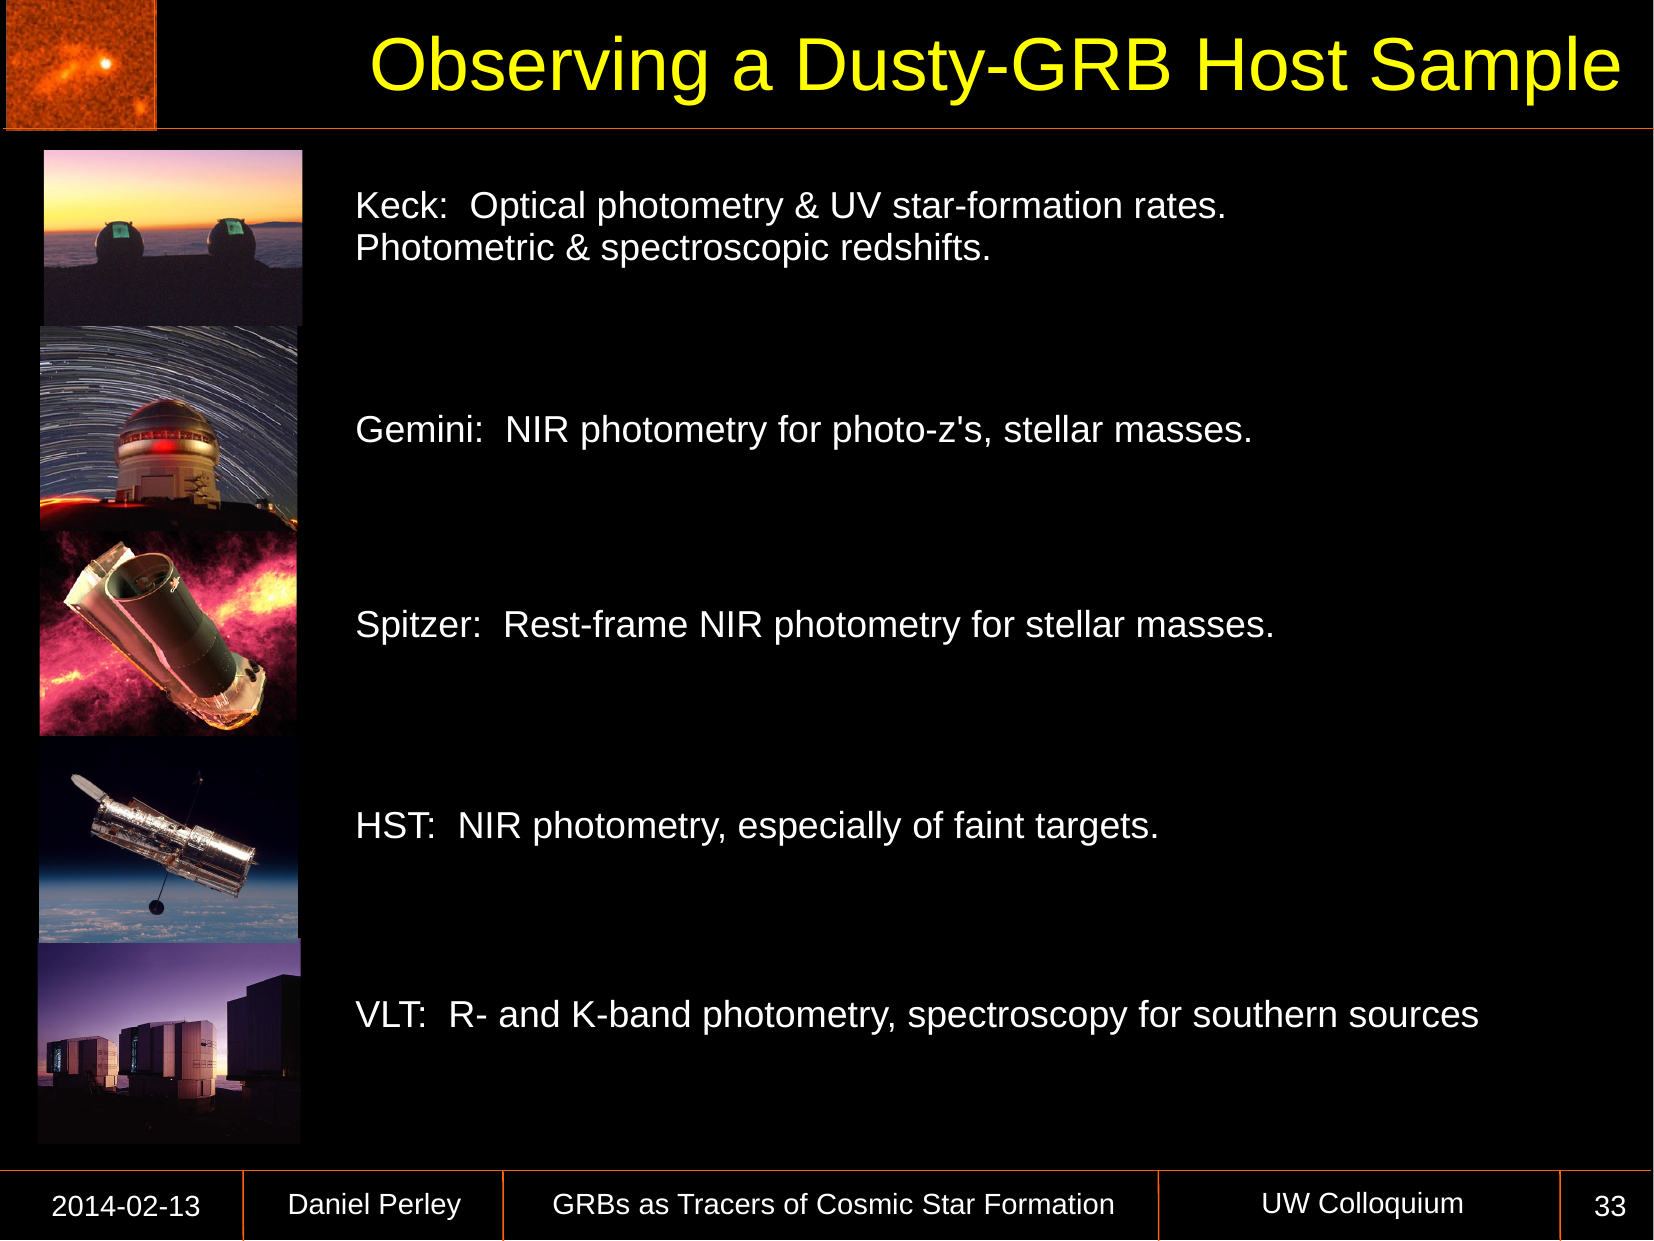

# Observing a Dusty-GRB Host Sample
Keck: Optical photometry & UV star-formation rates.
Photometric & spectroscopic redshifts.
Gemini: NIR photometry for photo-z's, stellar masses.
Spitzer: Rest-frame NIR photometry for stellar masses.
HST: NIR photometry, especially of faint targets.
VLT: R- and K-band photometry, spectroscopy for southern sources
2014-02-13
33